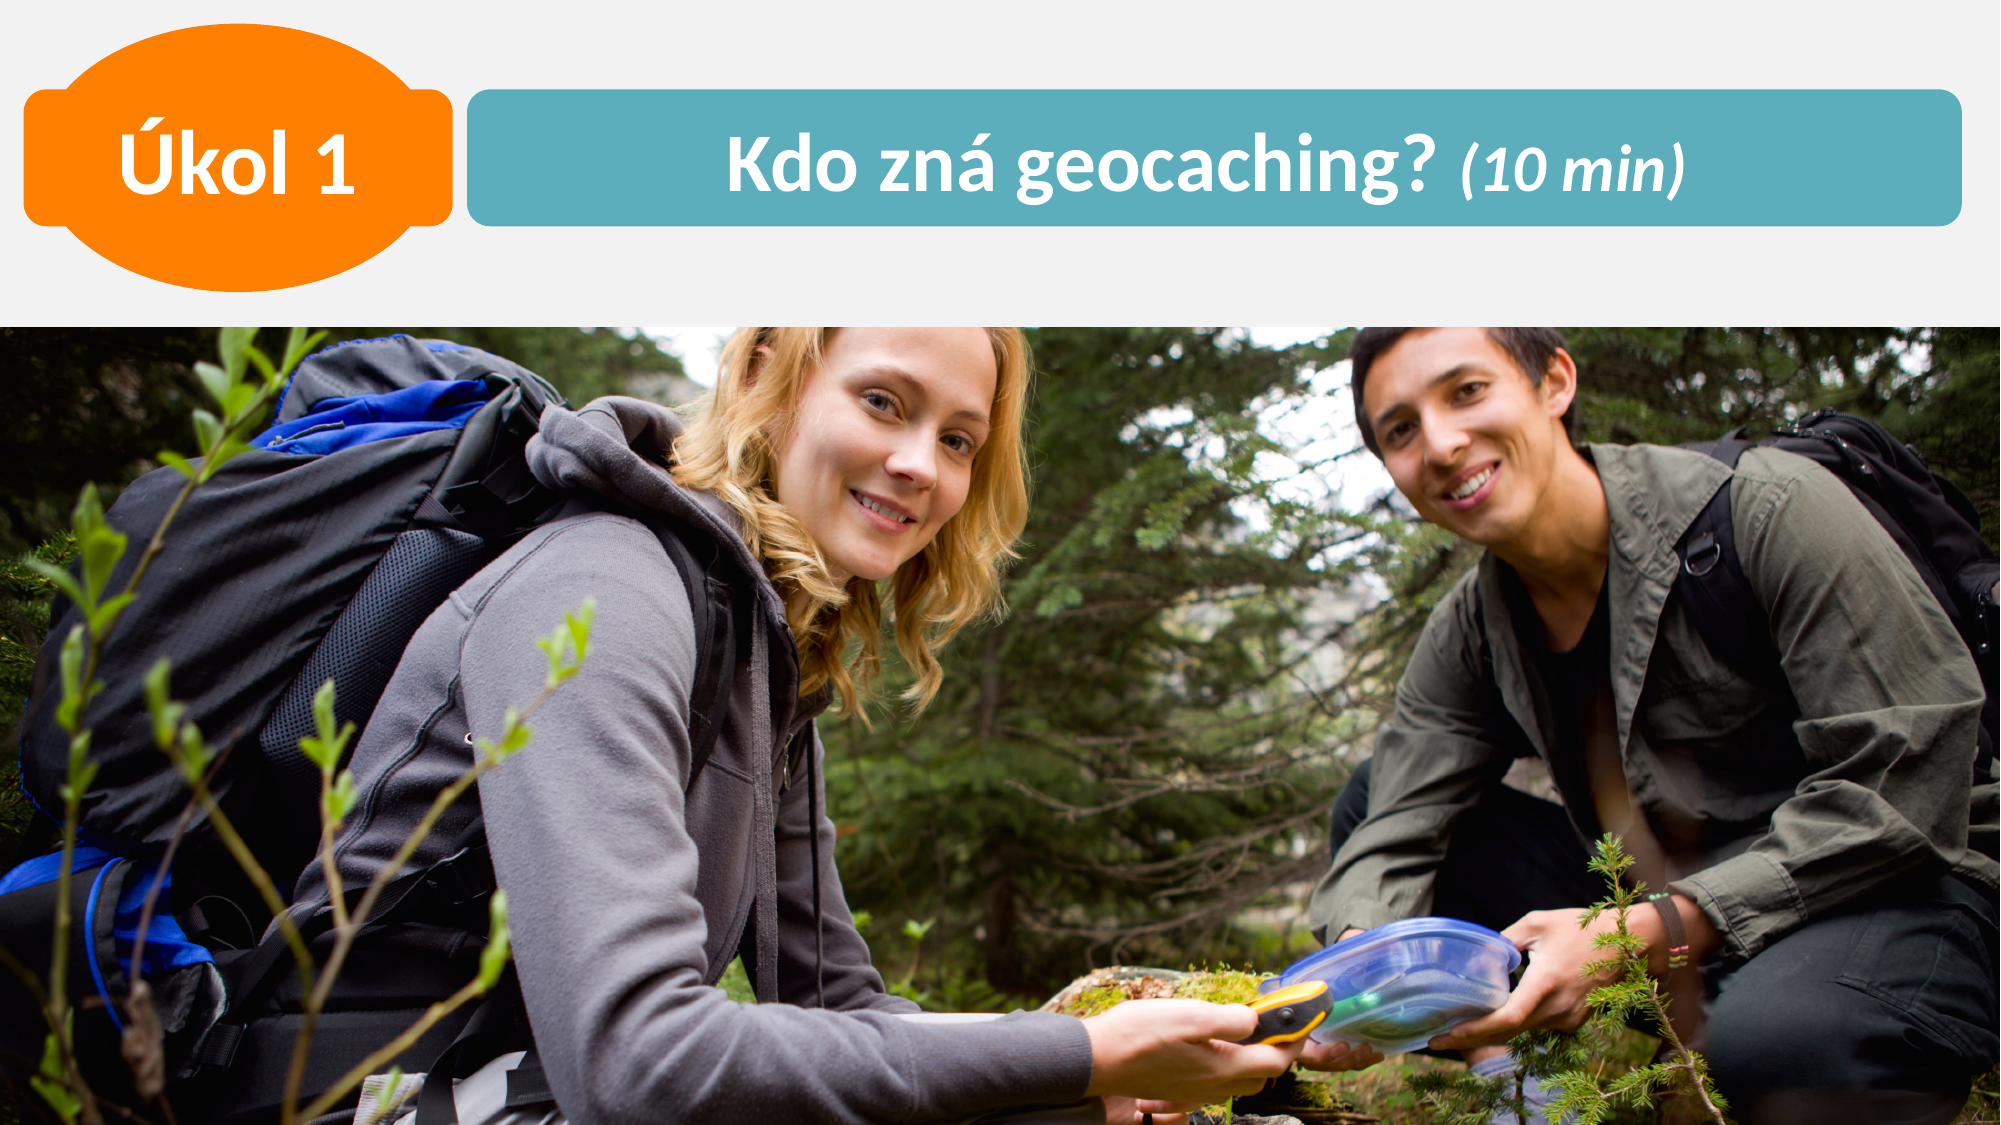

Úkol 1
Úkol č. 1
Kdo zná geocaching? (10 min)